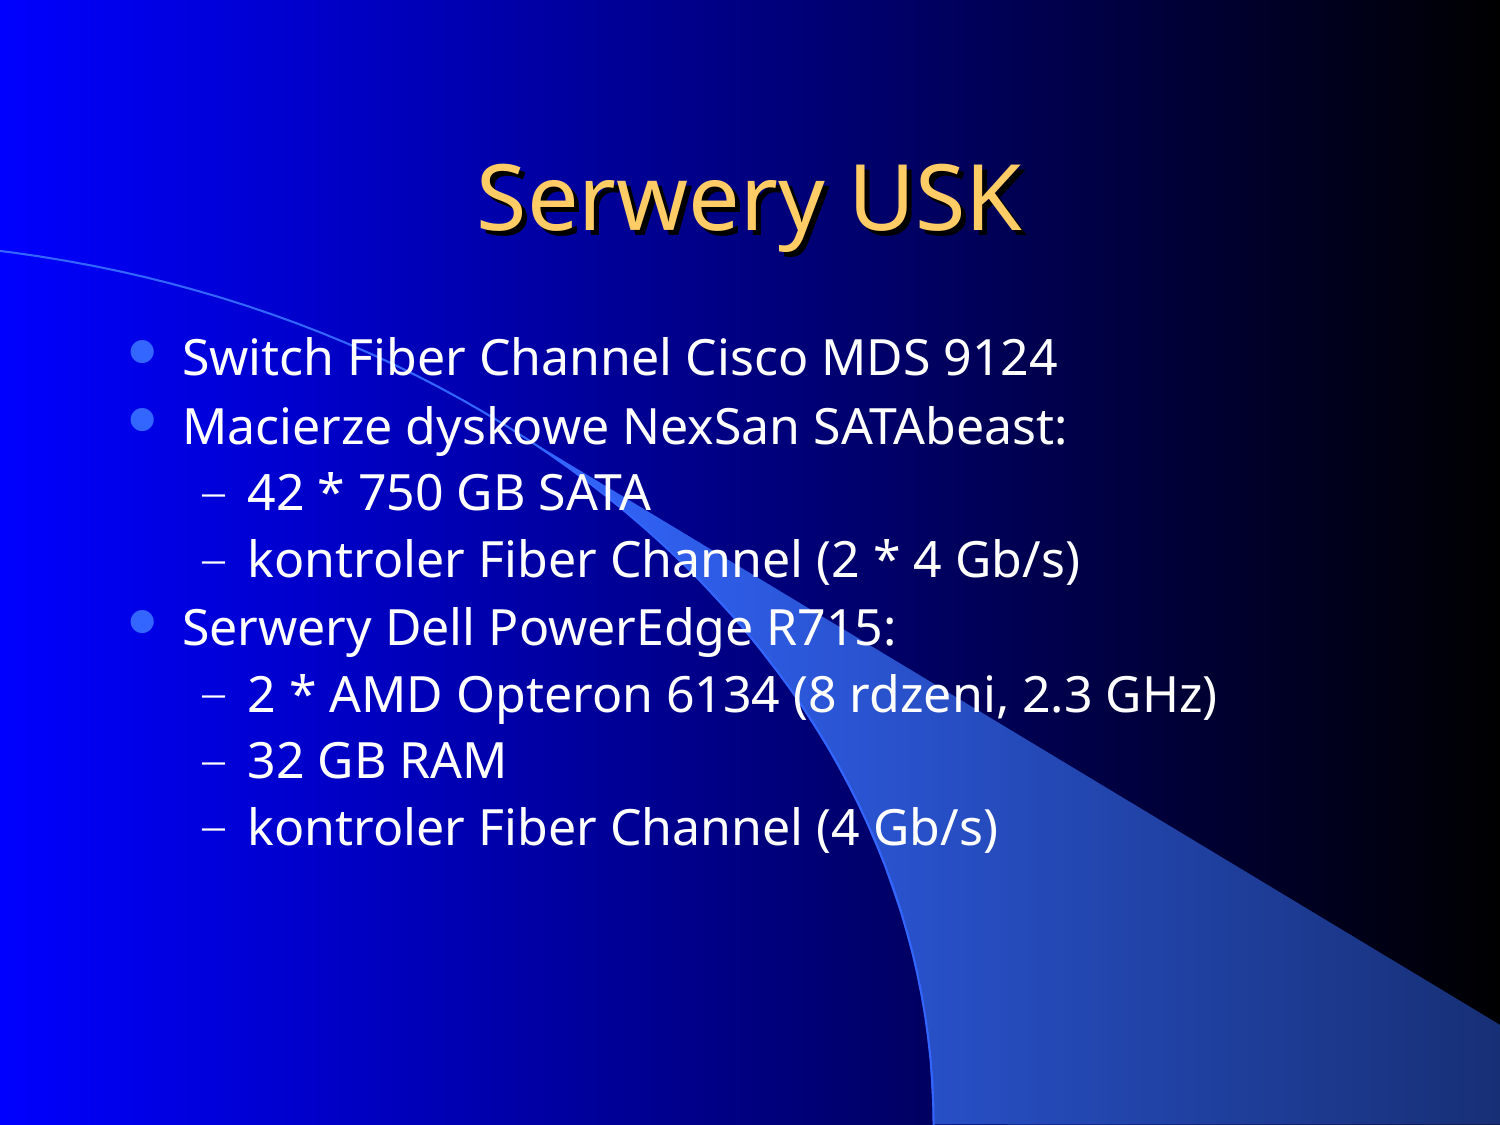

# Serwery USK
Switch Fiber Channel Cisco MDS 9124
Macierze dyskowe NexSan SATAbeast:
42 * 750 GB SATA
kontroler Fiber Channel (2 * 4 Gb/s)
Serwery Dell PowerEdge R715:
2 * AMD Opteron 6134 (8 rdzeni, 2.3 GHz)
32 GB RAM
kontroler Fiber Channel (4 Gb/s)